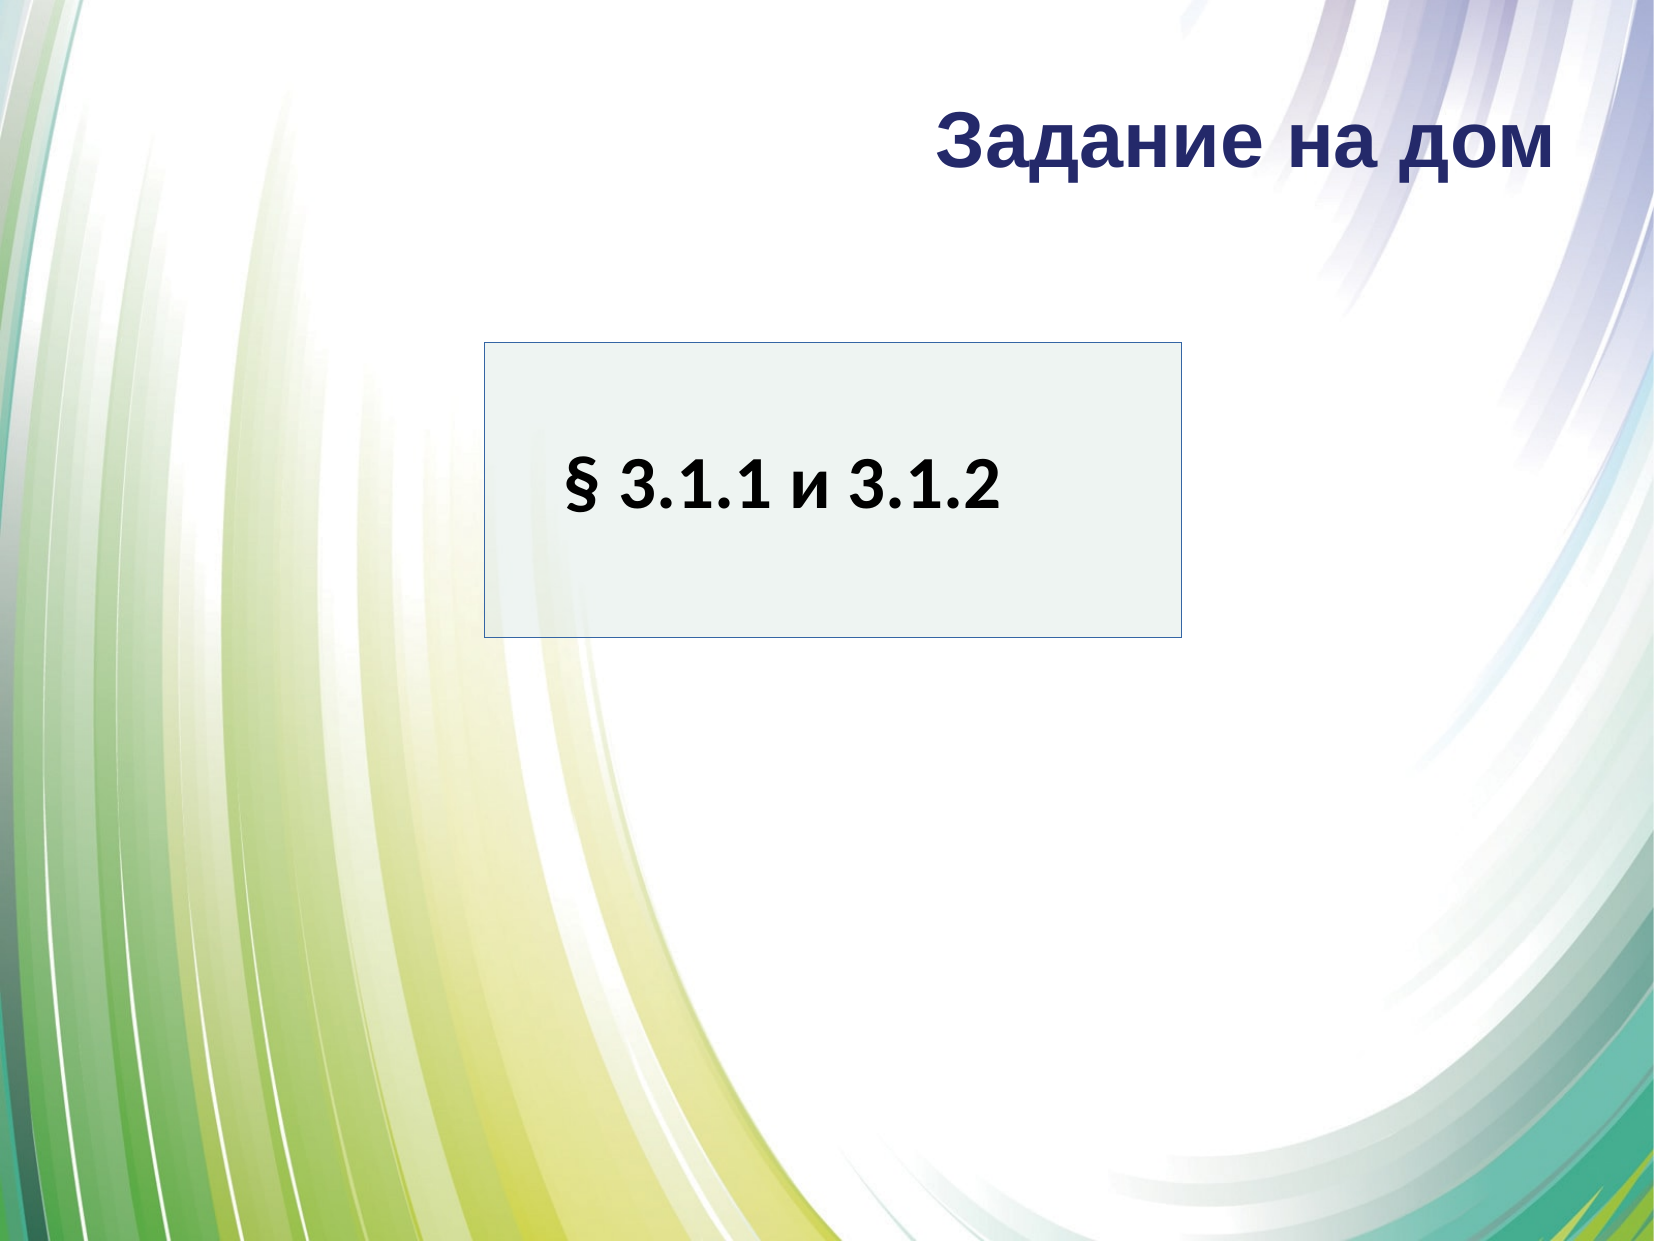

Задание на дом
§ 3.1.1 и 3.1.2